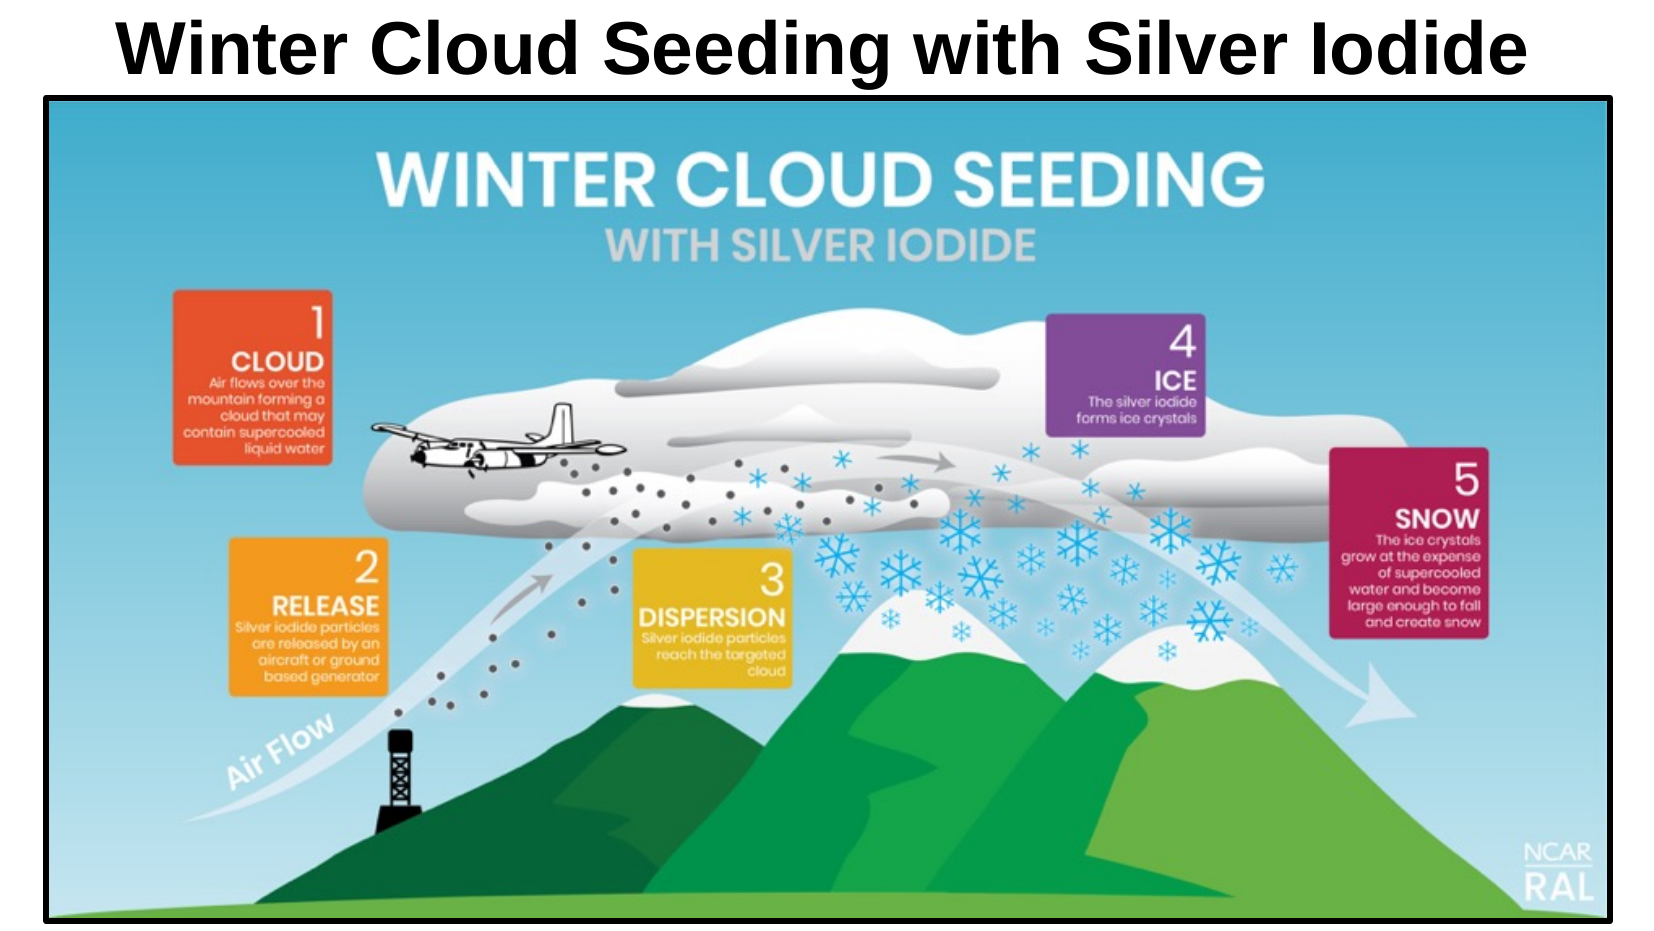

# Winter Cloud Seeding with Silver Iodide